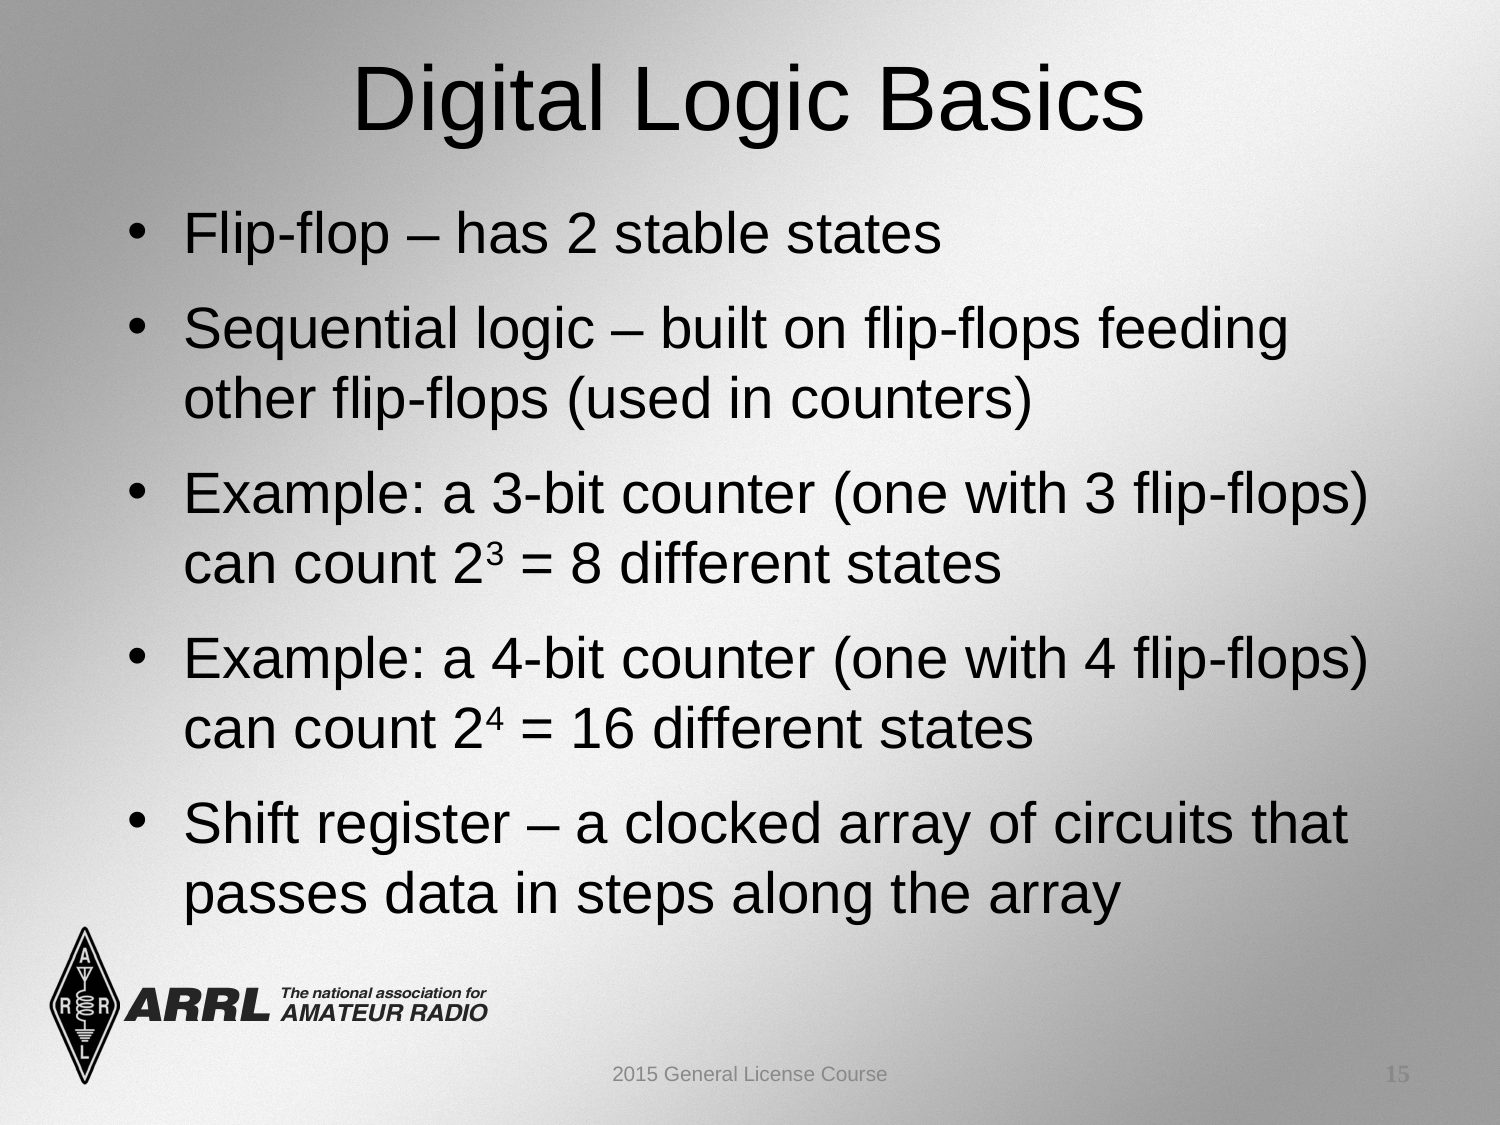

Digital Logic Basics
Flip-flop – has 2 stable states
Sequential logic – built on flip-flops feeding other flip-flops (used in counters)
Example: a 3-bit counter (one with 3 flip-flops) can count 23 = 8 different states
Example: a 4-bit counter (one with 4 flip-flops) can count 24 = 16 different states
Shift register – a clocked array of circuits that passes data in steps along the array
2015 General License Course